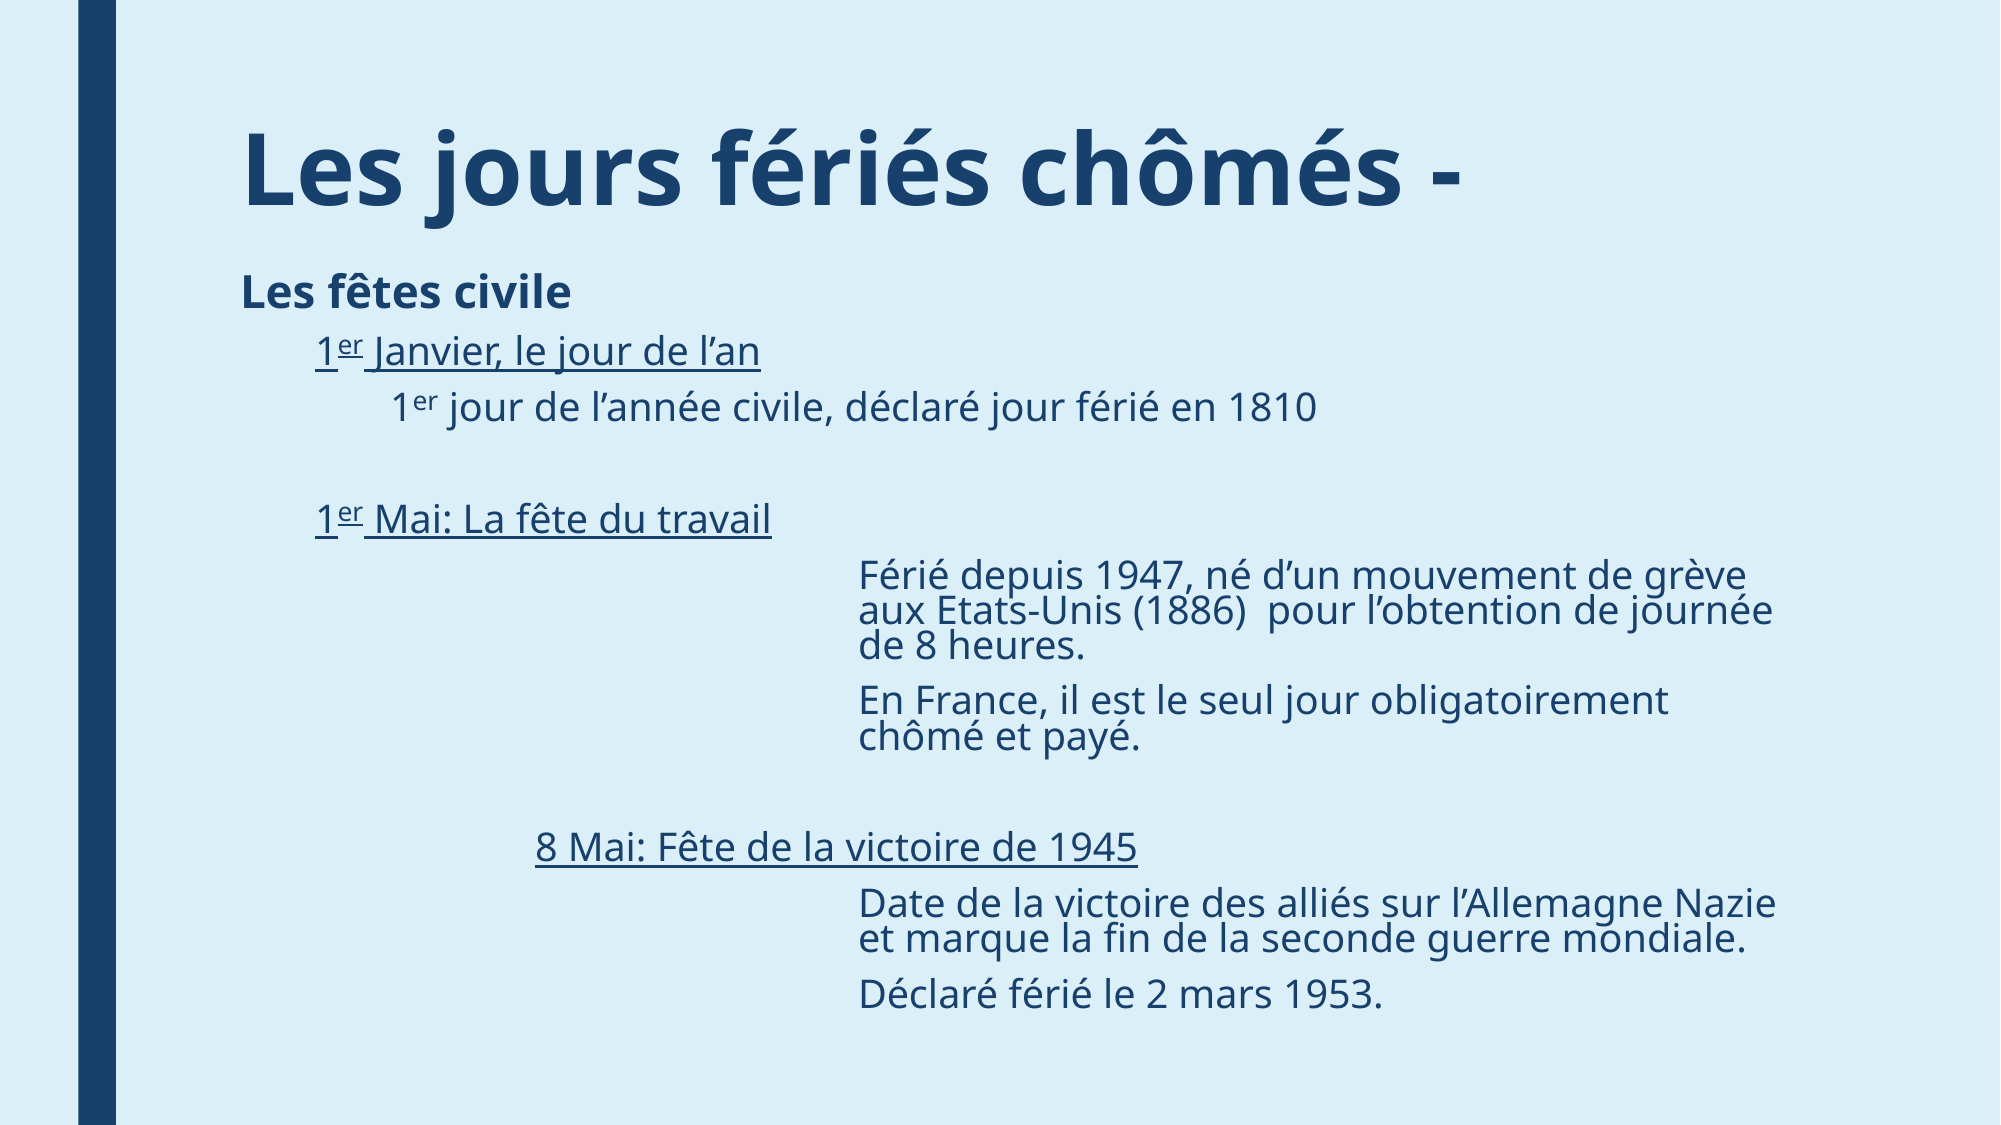

# Les jours fériés chômés -
Les fêtes civile
	1er Janvier, le jour de l’an
		1er jour de l’année civile, déclaré jour férié en 1810
	1er Mai: La fête du travail
Férié depuis 1947, né d’un mouvement de grève aux Etats-Unis (1886) pour l’obtention de journée de 8 heures.
En France, il est le seul jour obligatoirement chômé et payé.
8 Mai: Fête de la victoire de 1945
Date de la victoire des alliés sur l’Allemagne Nazie et marque la fin de la seconde guerre mondiale.
Déclaré férié le 2 mars 1953.